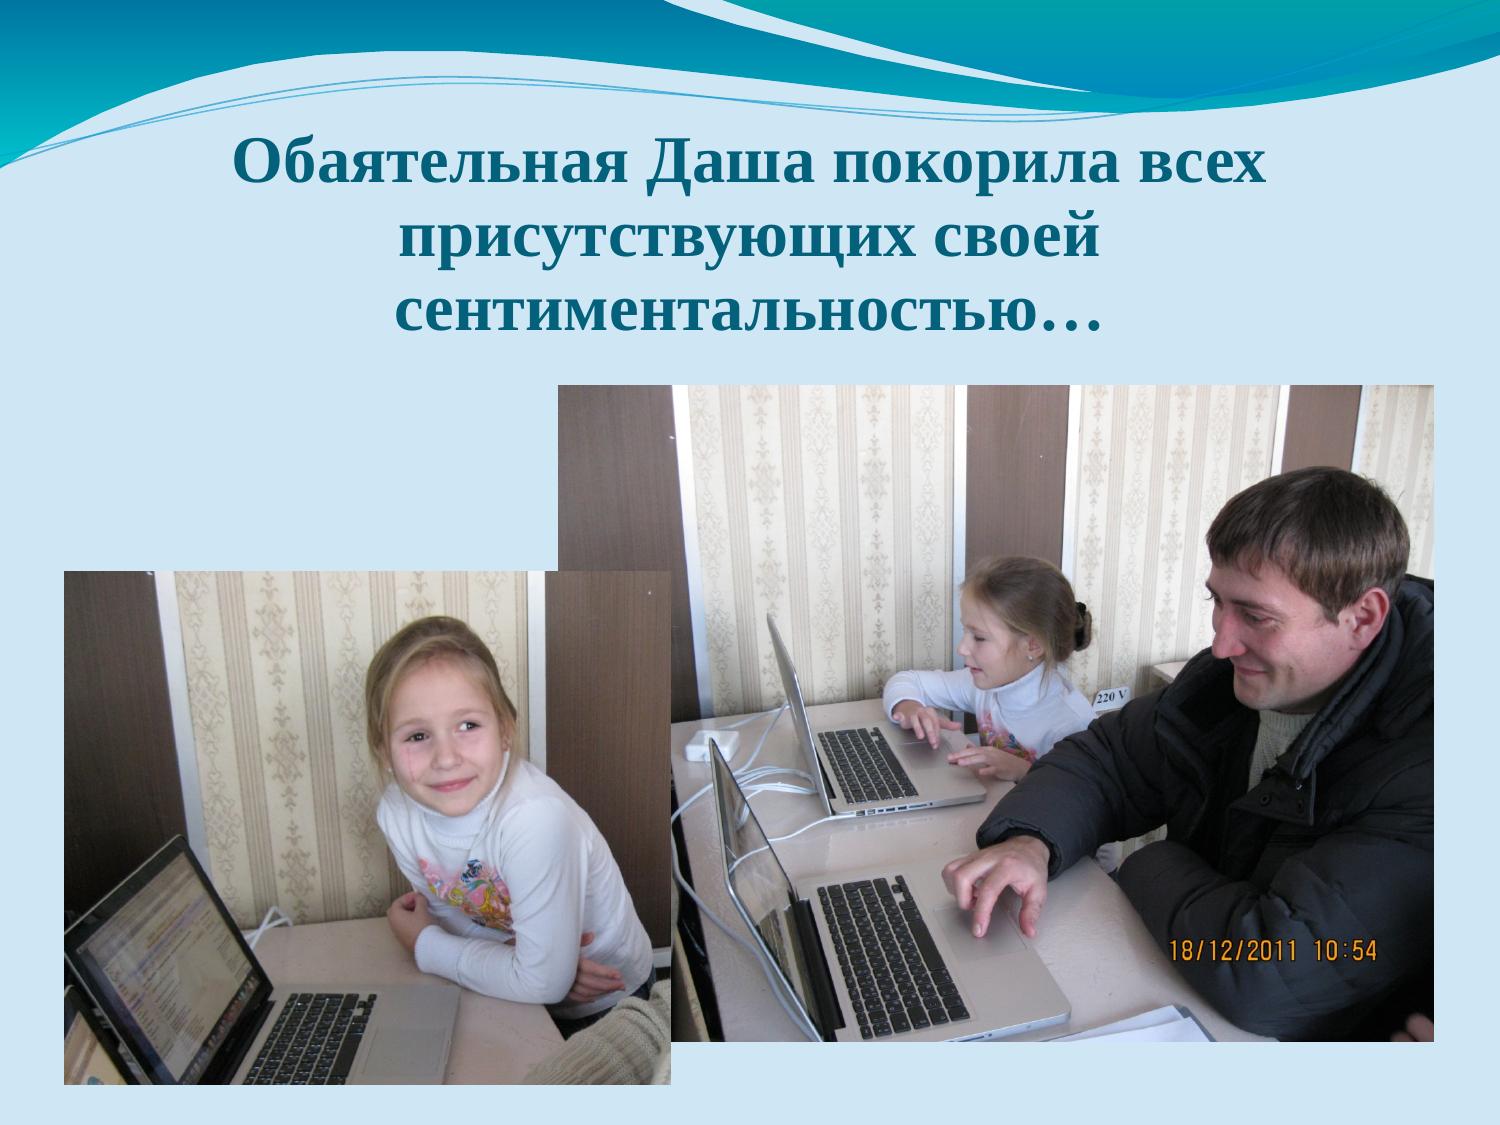

# Обаятельная Даша покорила всех присутствующих своей сентиментальностью…